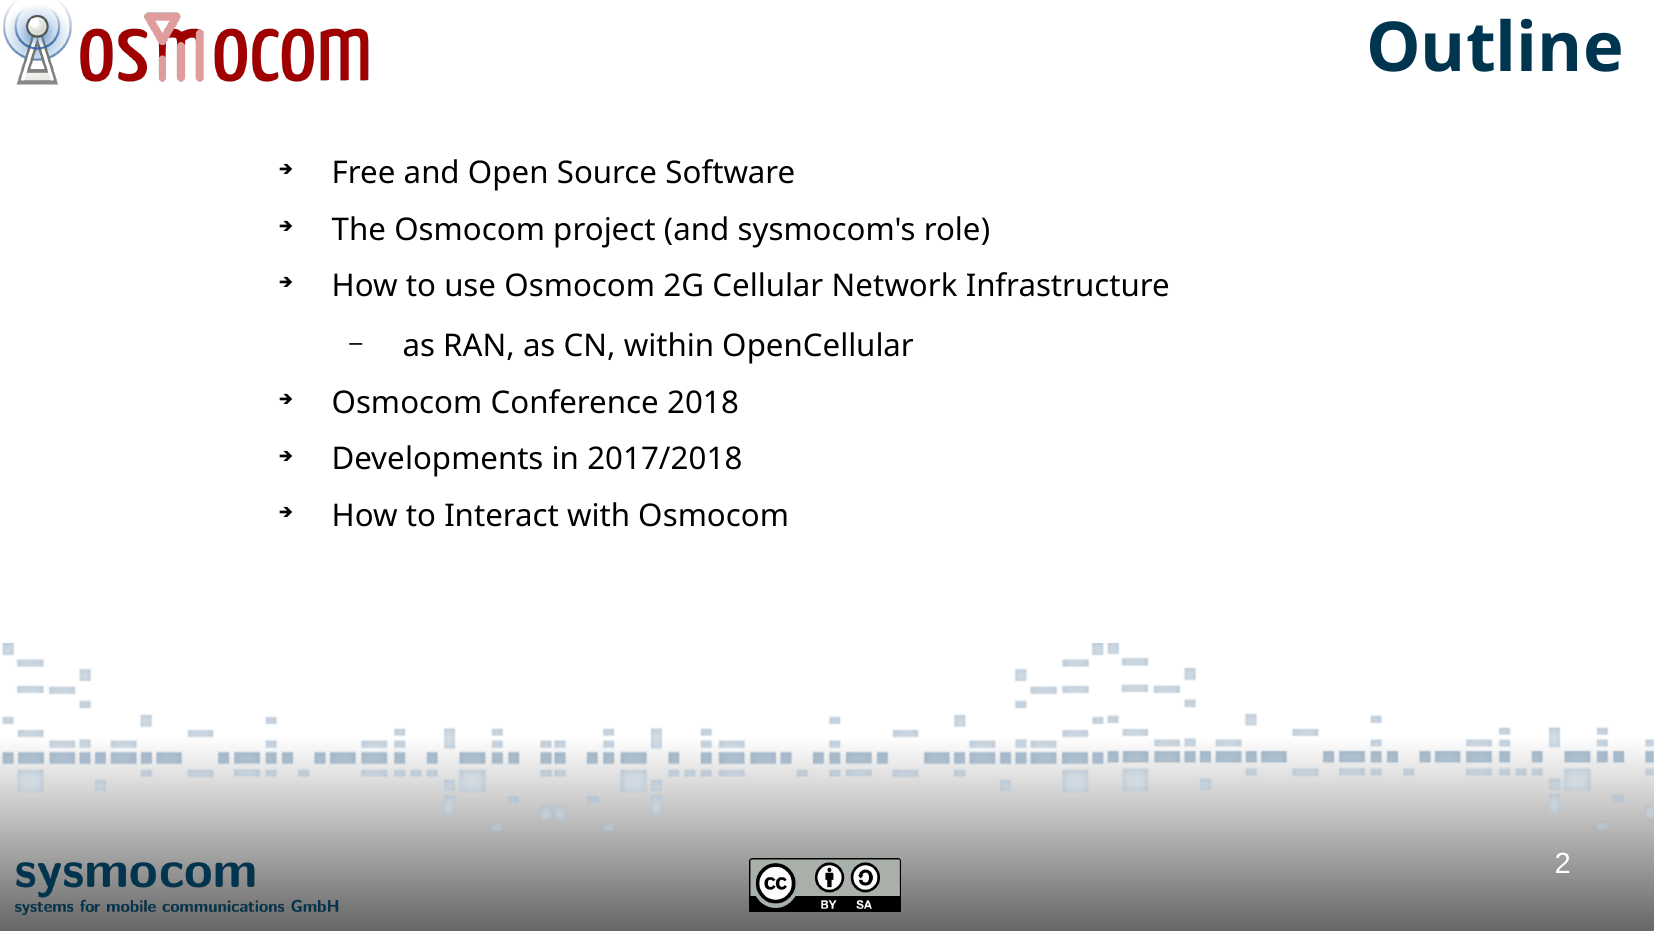

# Outline
Free and Open Source Software
The Osmocom project (and sysmocom's role)
How to use Osmocom 2G Cellular Network Infrastructure
as RAN, as CN, within OpenCellular
Osmocom Conference 2018
Developments in 2017/2018
How to Interact with Osmocom
2